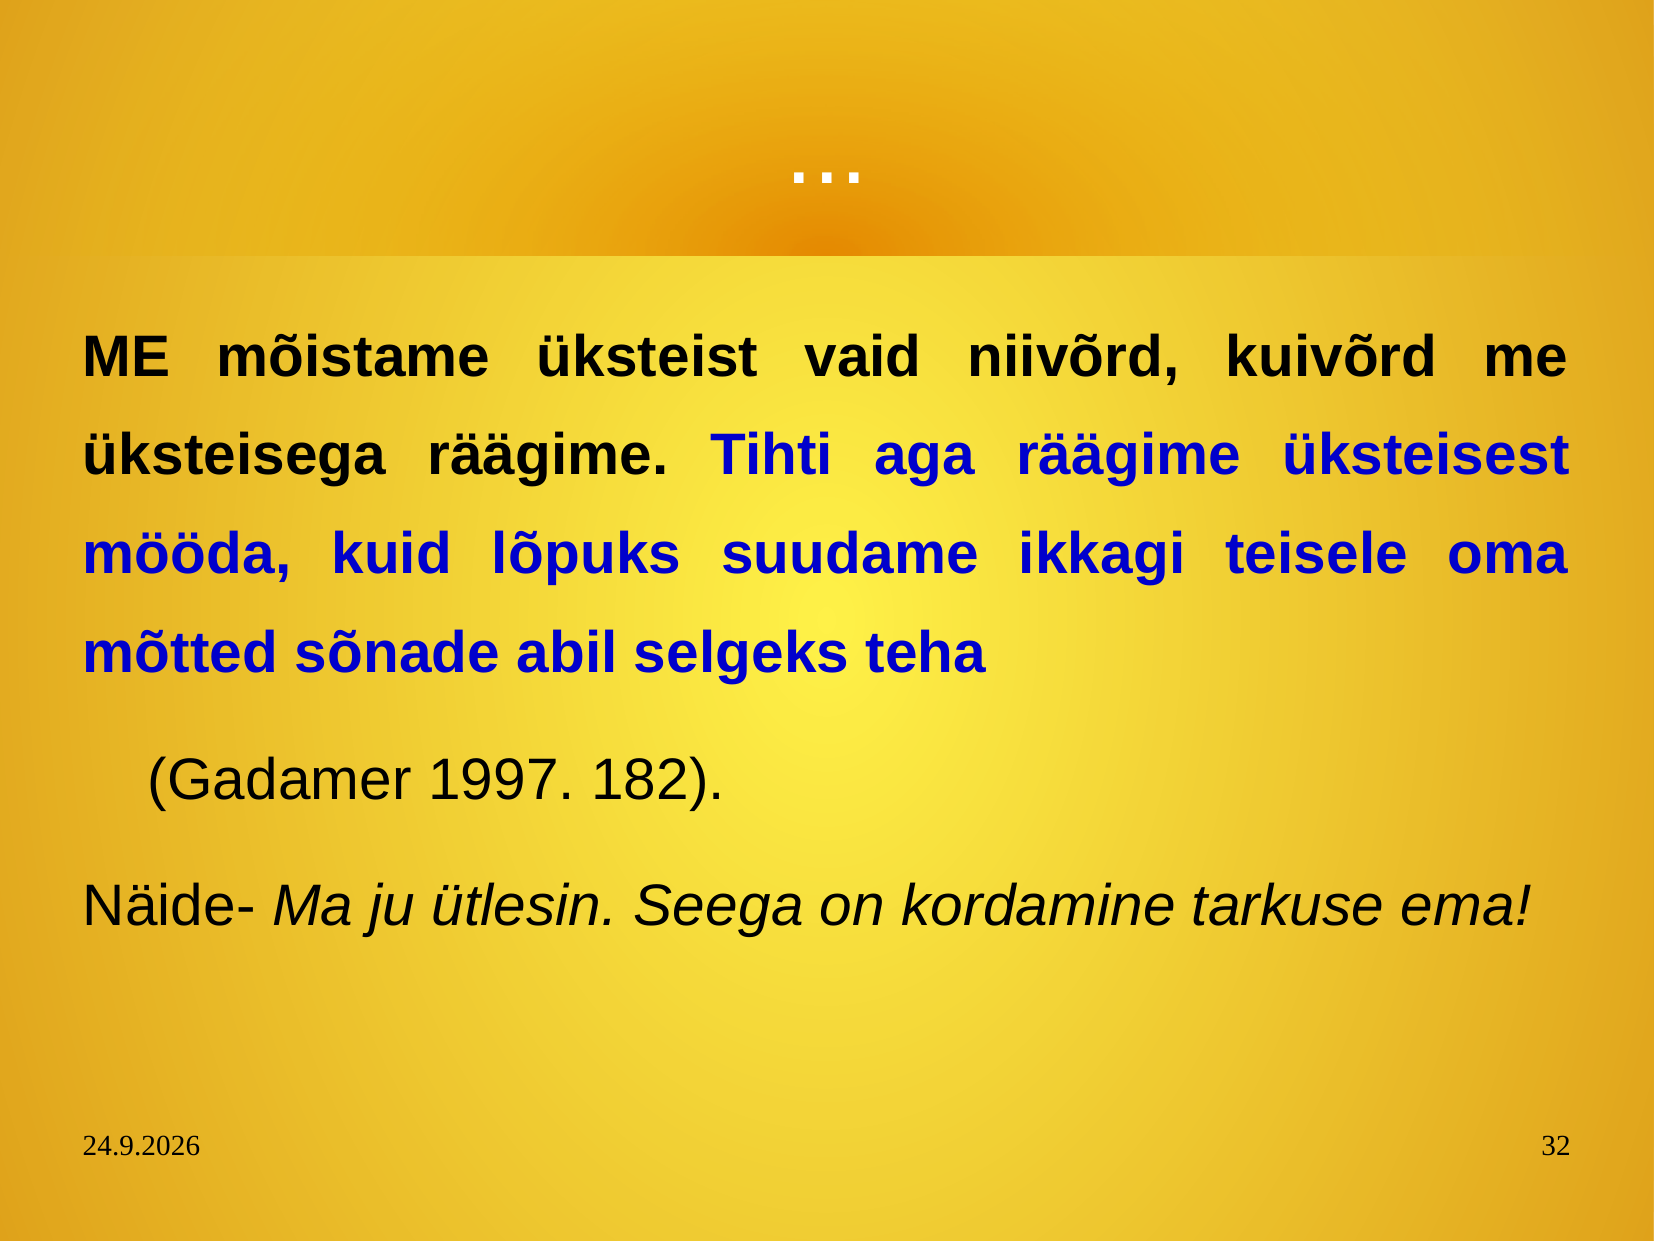

# ...
ME mõistame üksteist vaid niivõrd, kuivõrd me üksteisega räägime. Tihti aga räägime üksteisest mööda, kuid lõpuks suudame ikkagi teisele oma mõtted sõnade abil selgeks teha
 (Gadamer 1997. 182).
Näide- Ma ju ütlesin. Seega on kordamine tarkuse ema!
32